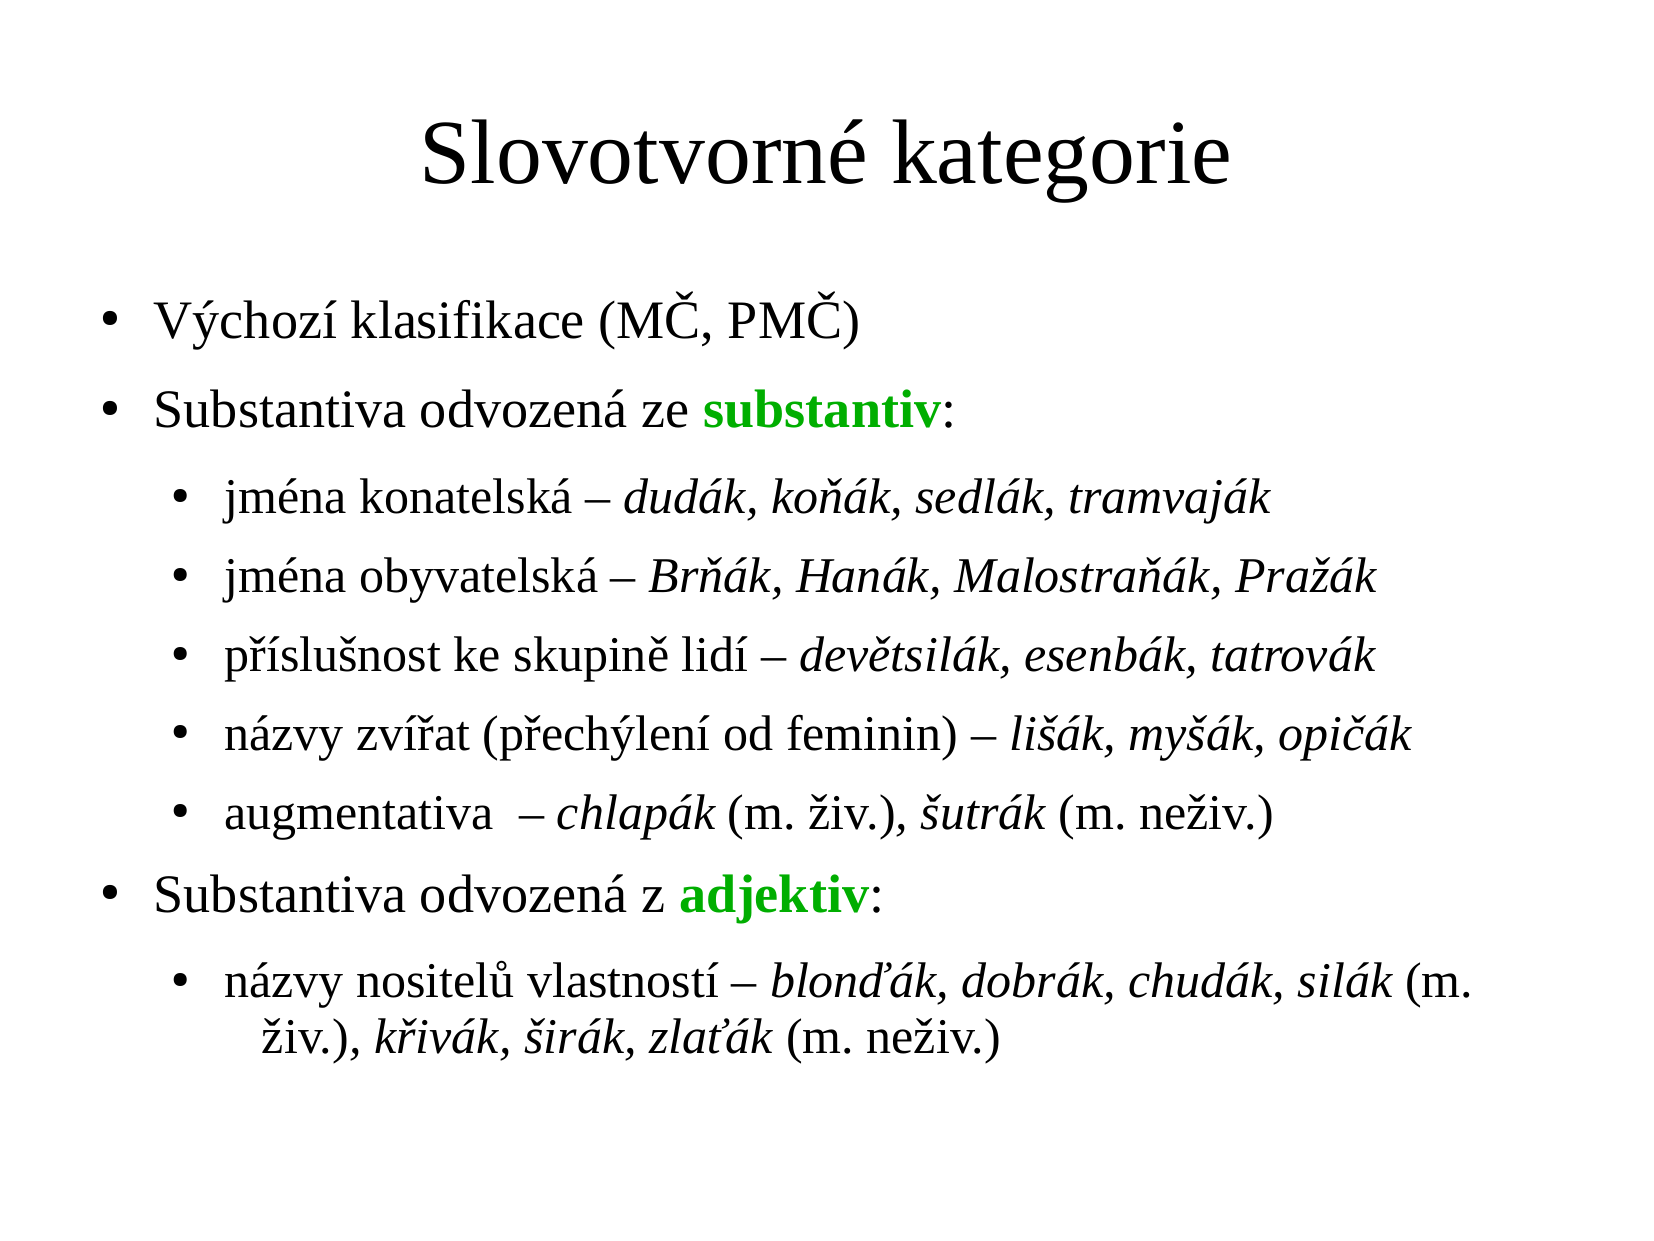

# Slovotvorné kategorie
Výchozí klasifikace (MČ, PMČ)
Substantiva odvozená ze substantiv:
jména konatelská – dudák, koňák, sedlák, tramvaják
jména obyvatelská – Brňák, Hanák, Malostraňák, Pražák
příslušnost ke skupině lidí – devětsilák, esenbák, tatrovák
názvy zvířat (přechýlení od feminin) – lišák, myšák, opičák
augmentativa – chlapák (m. živ.), šutrák (m. neživ.)
Substantiva odvozená z adjektiv:
názvy nositelů vlastností – blonďák, dobrák, chudák, silák (m. živ.), křivák, širák, zlaťák (m. neživ.)